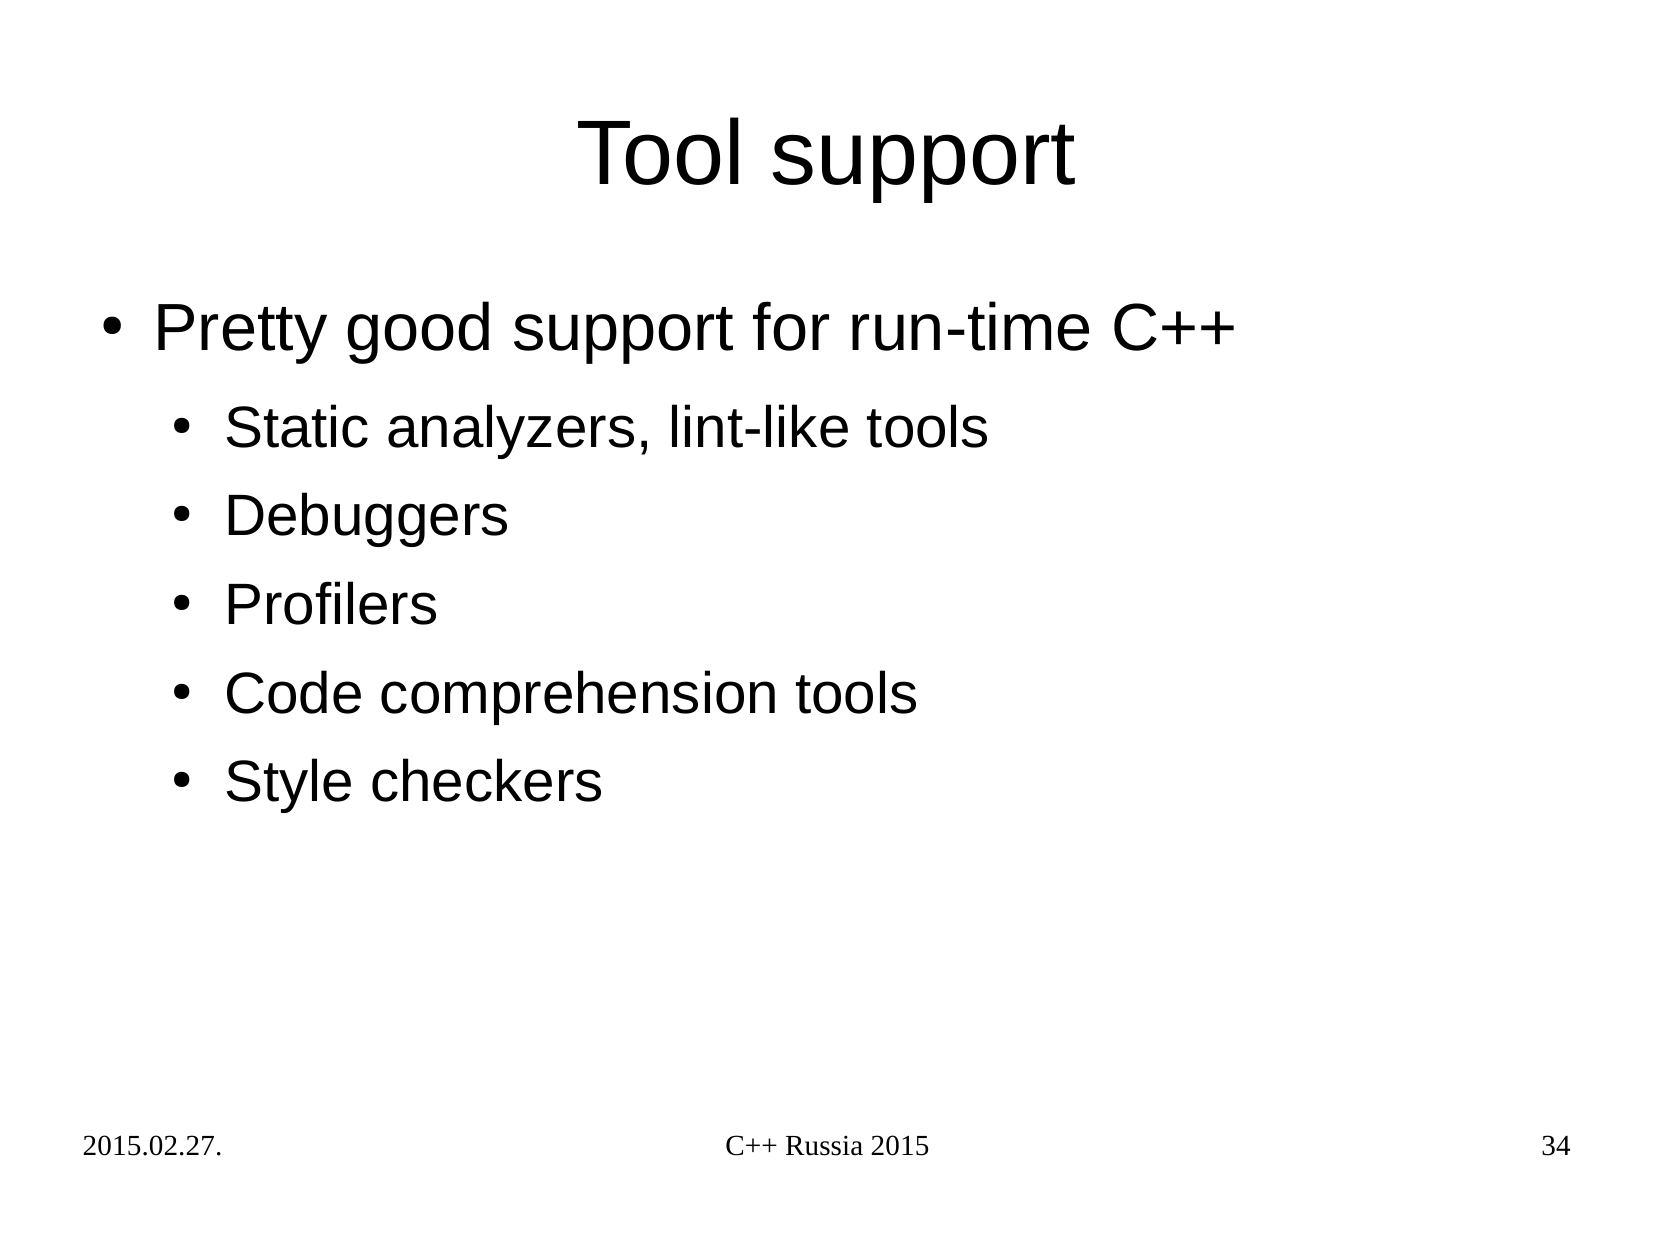

# Tool support
Pretty good support for run-time C++
Static analyzers, lint-like tools
Debuggers
Profilers
Code comprehension tools
Style checkers
2015.02.27.
C++ Russia 2015
34